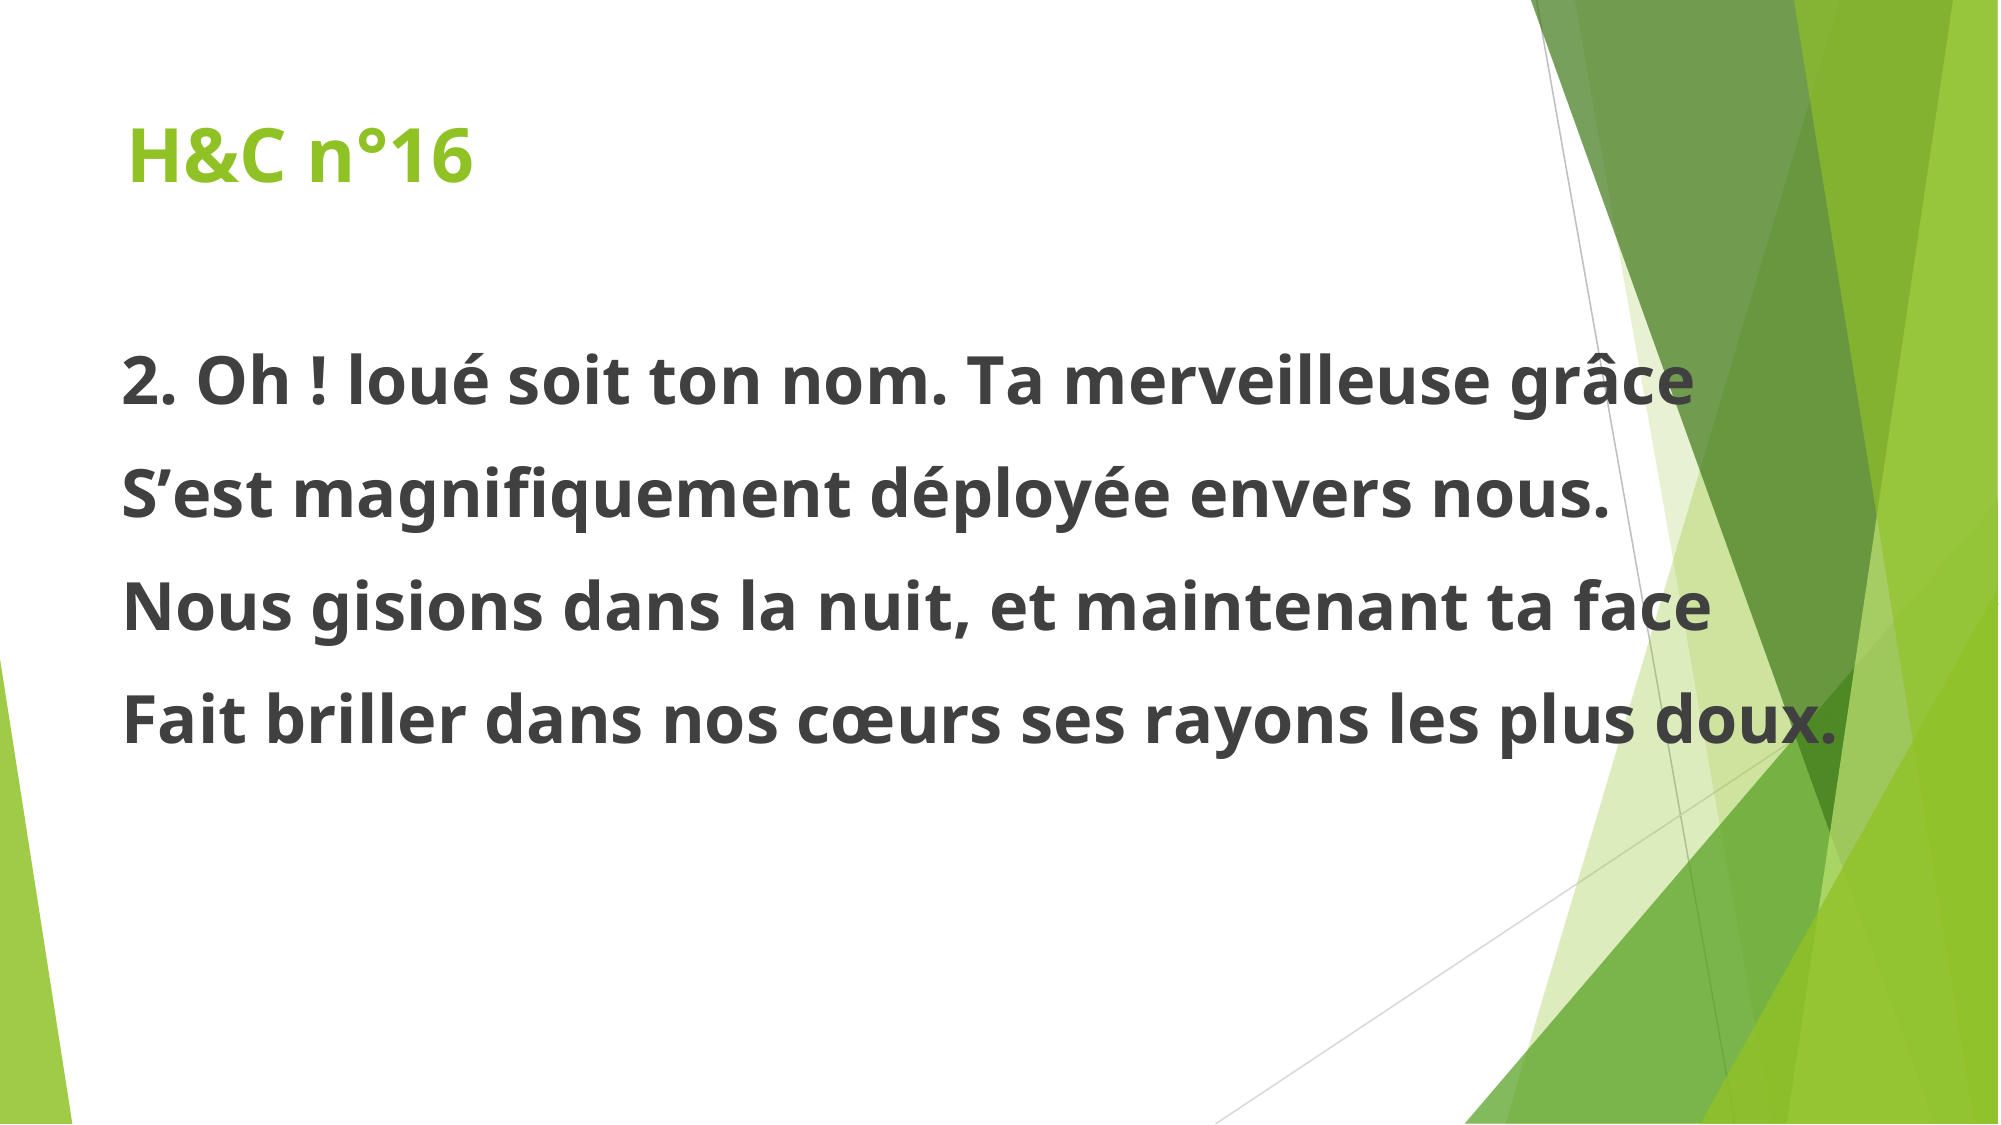

H&C n°16
2. Oh ! loué soit ton nom. Ta merveilleuse grâce
S’est magnifiquement déployée envers nous.
Nous gisions dans la nuit, et maintenant ta face
Fait briller dans nos cœurs ses rayons les plus doux.